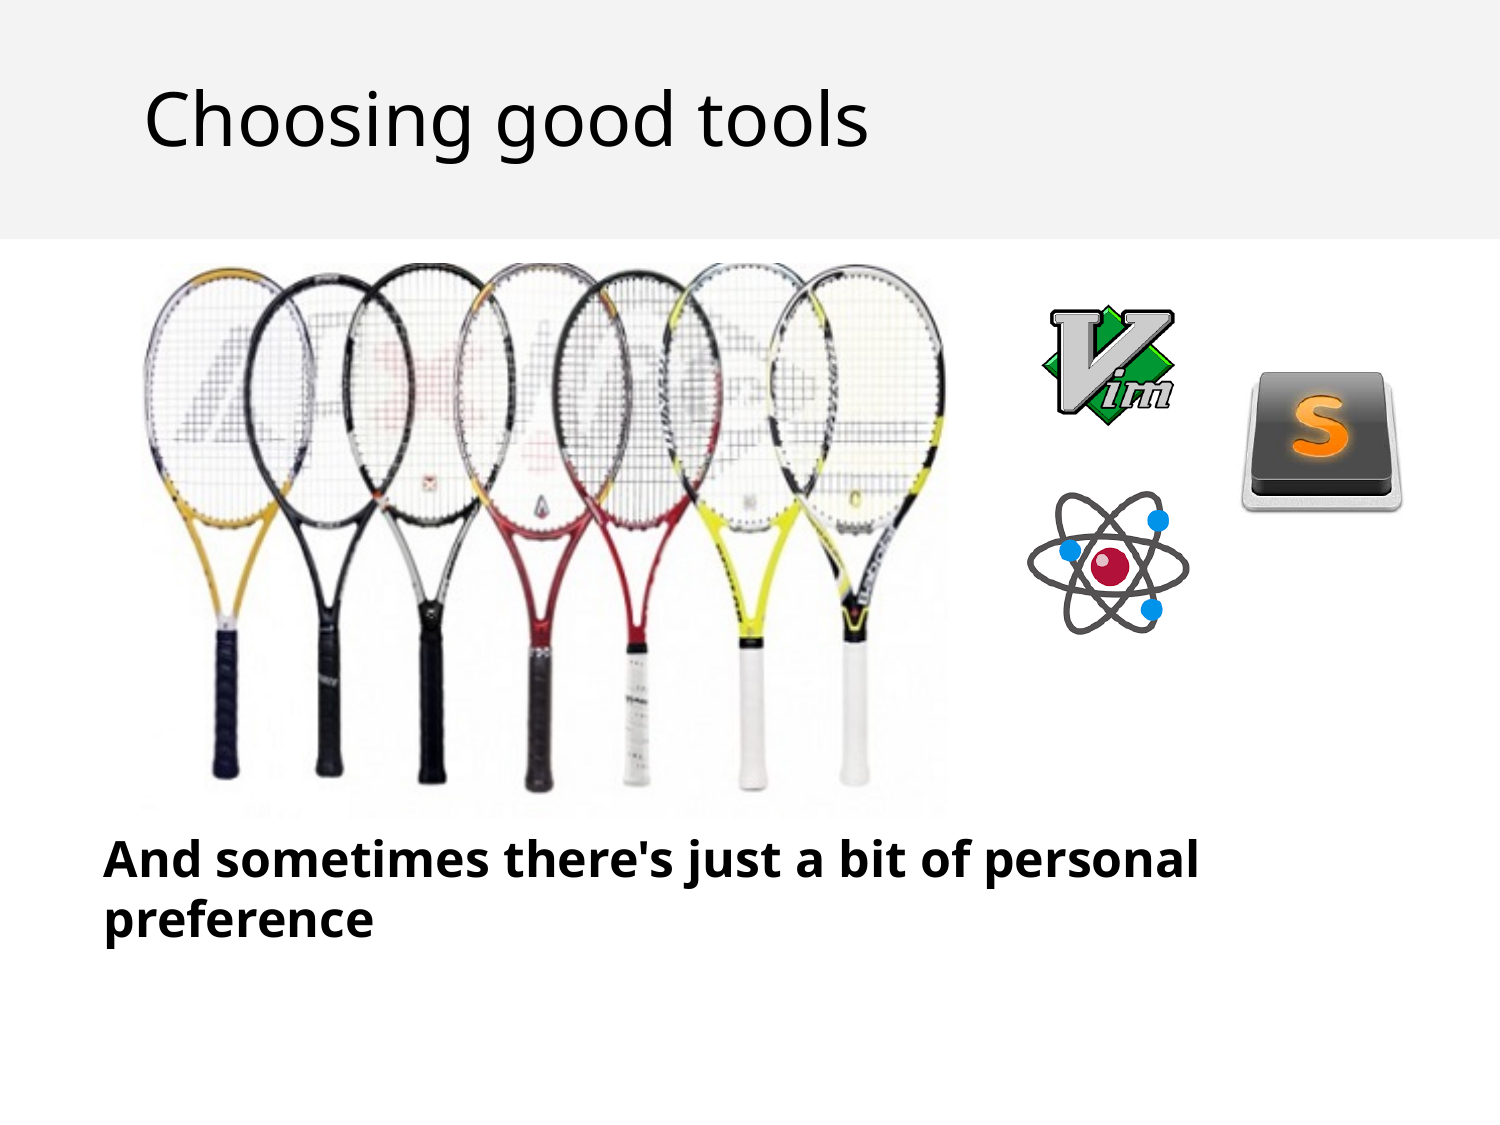

# Choosing good tools
And sometimes there's just a bit of personal preference